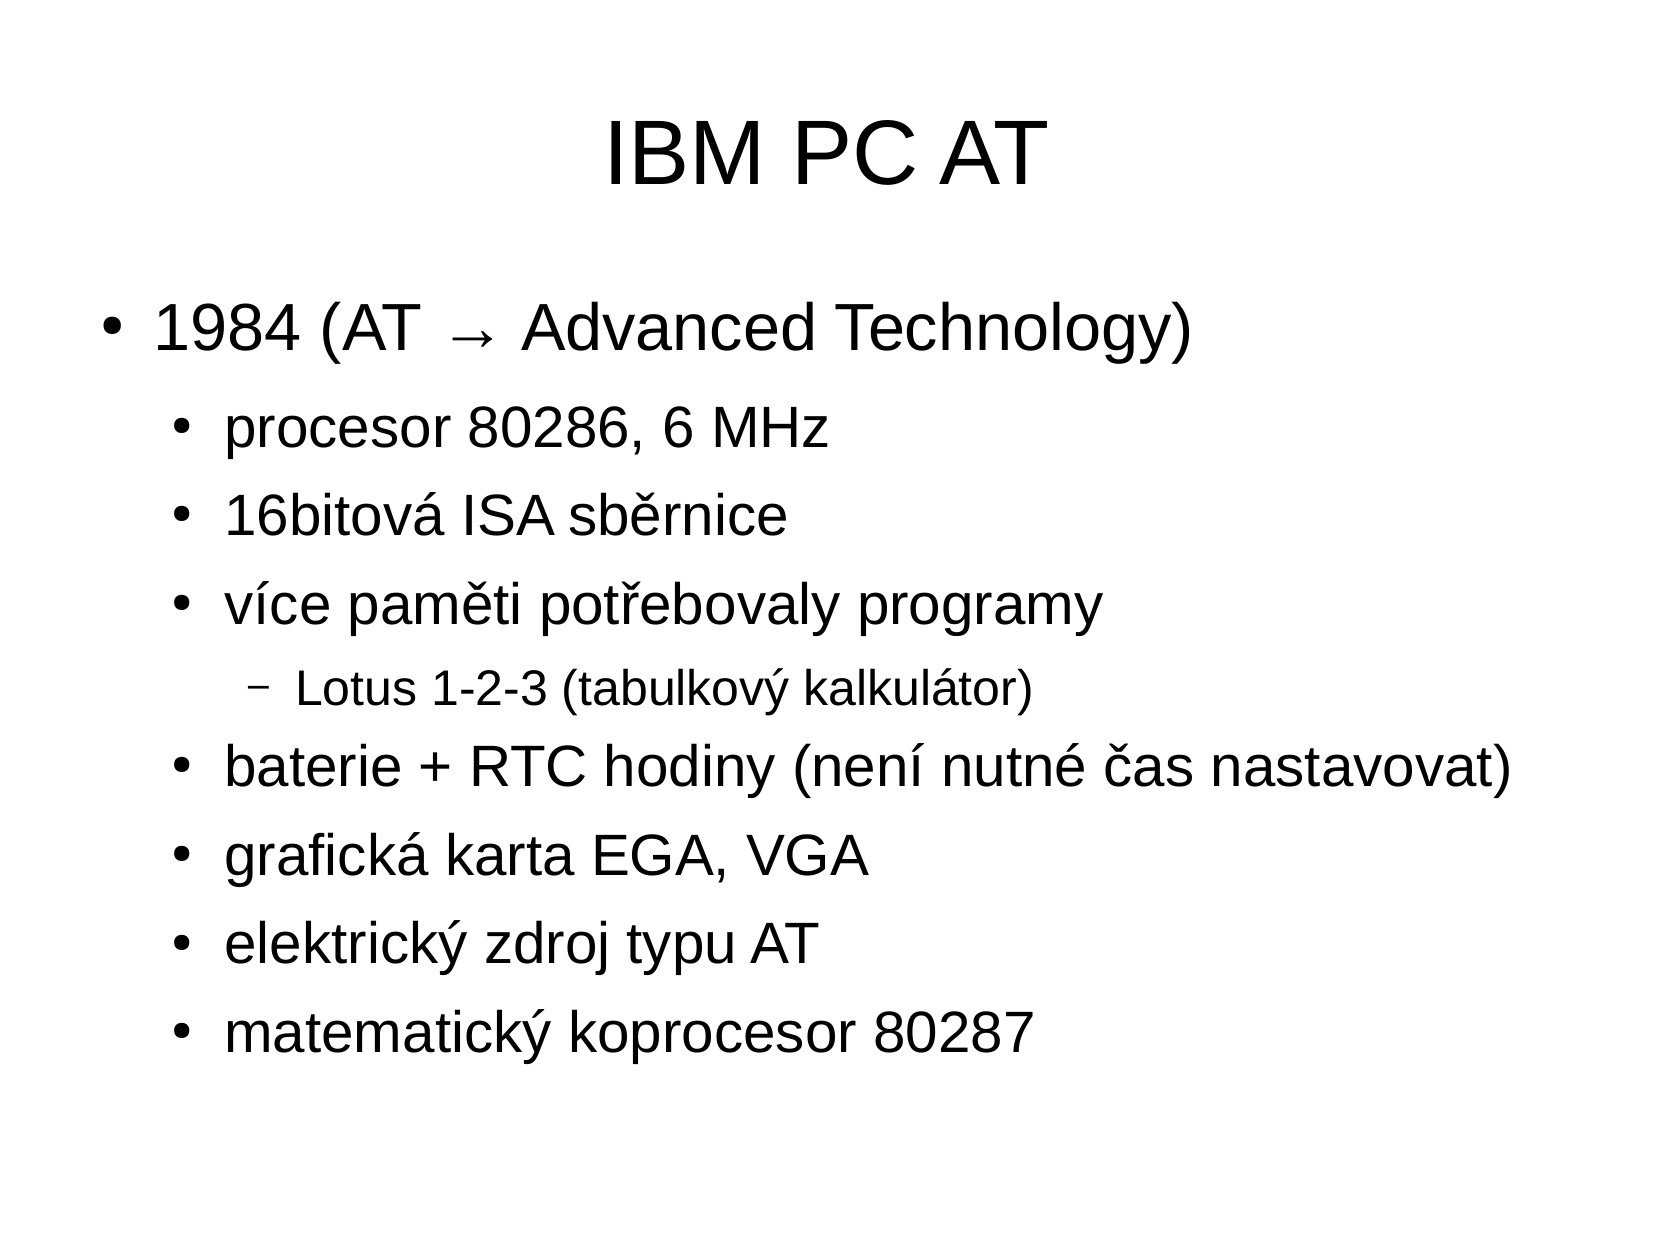

# IBM PC AT
1984 (AT → Advanced Technology)
procesor 80286, 6 MHz
16bitová ISA sběrnice
více paměti potřebovaly programy
Lotus 1-2-3 (tabulkový kalkulátor)
baterie + RTC hodiny (není nutné čas nastavovat)
grafická karta EGA, VGA
elektrický zdroj typu AT
matematický koprocesor 80287